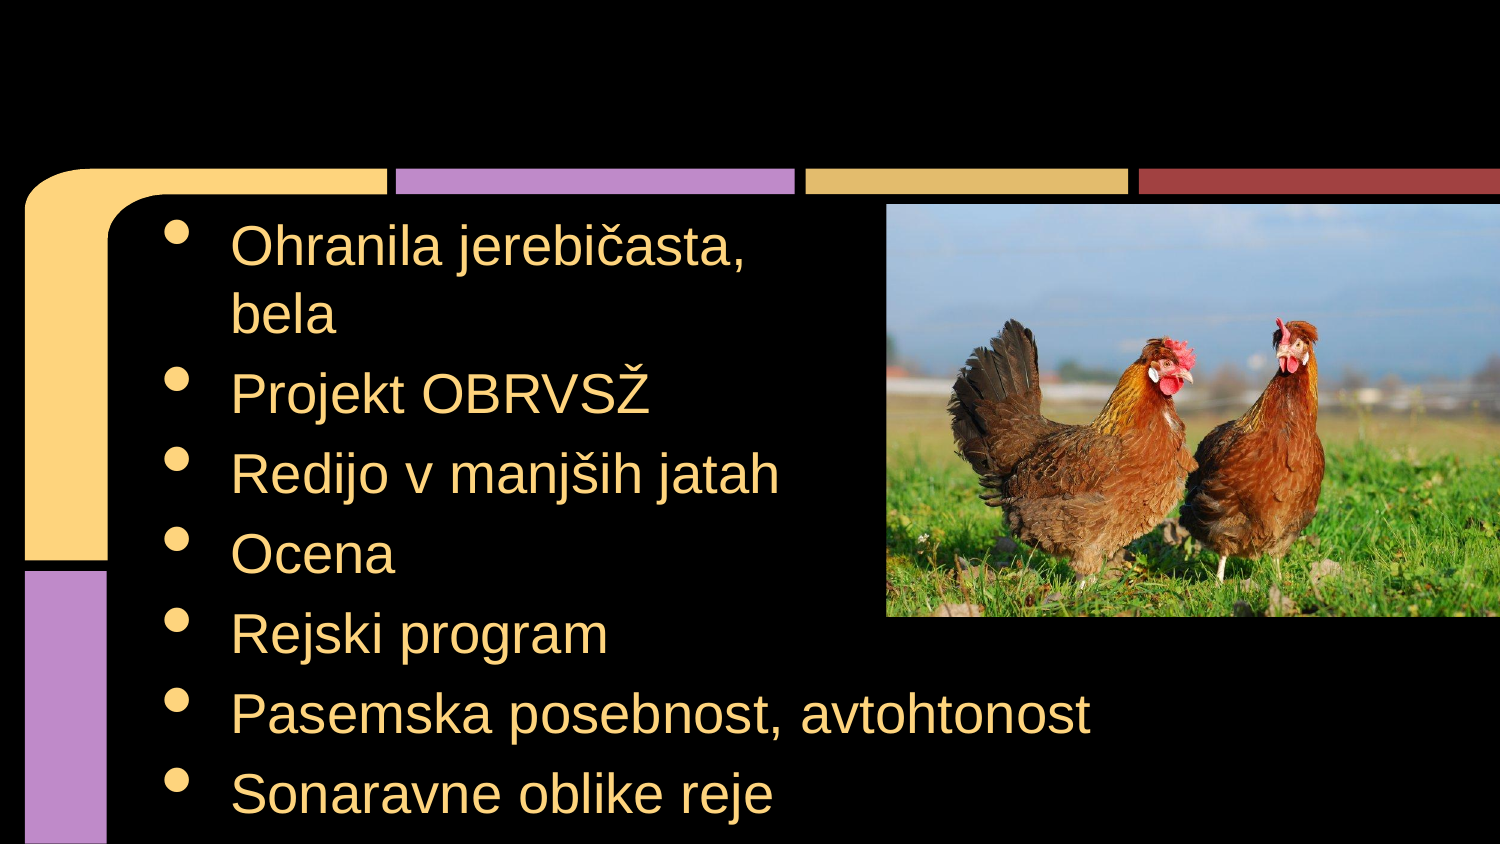

# Ohranila jerebičasta, bela
Projekt OBRVSŽ
Redijo v manjših jatah
Ocena
Rejski program
Pasemska posebnost, avtohtonost
Sonaravne oblike reje